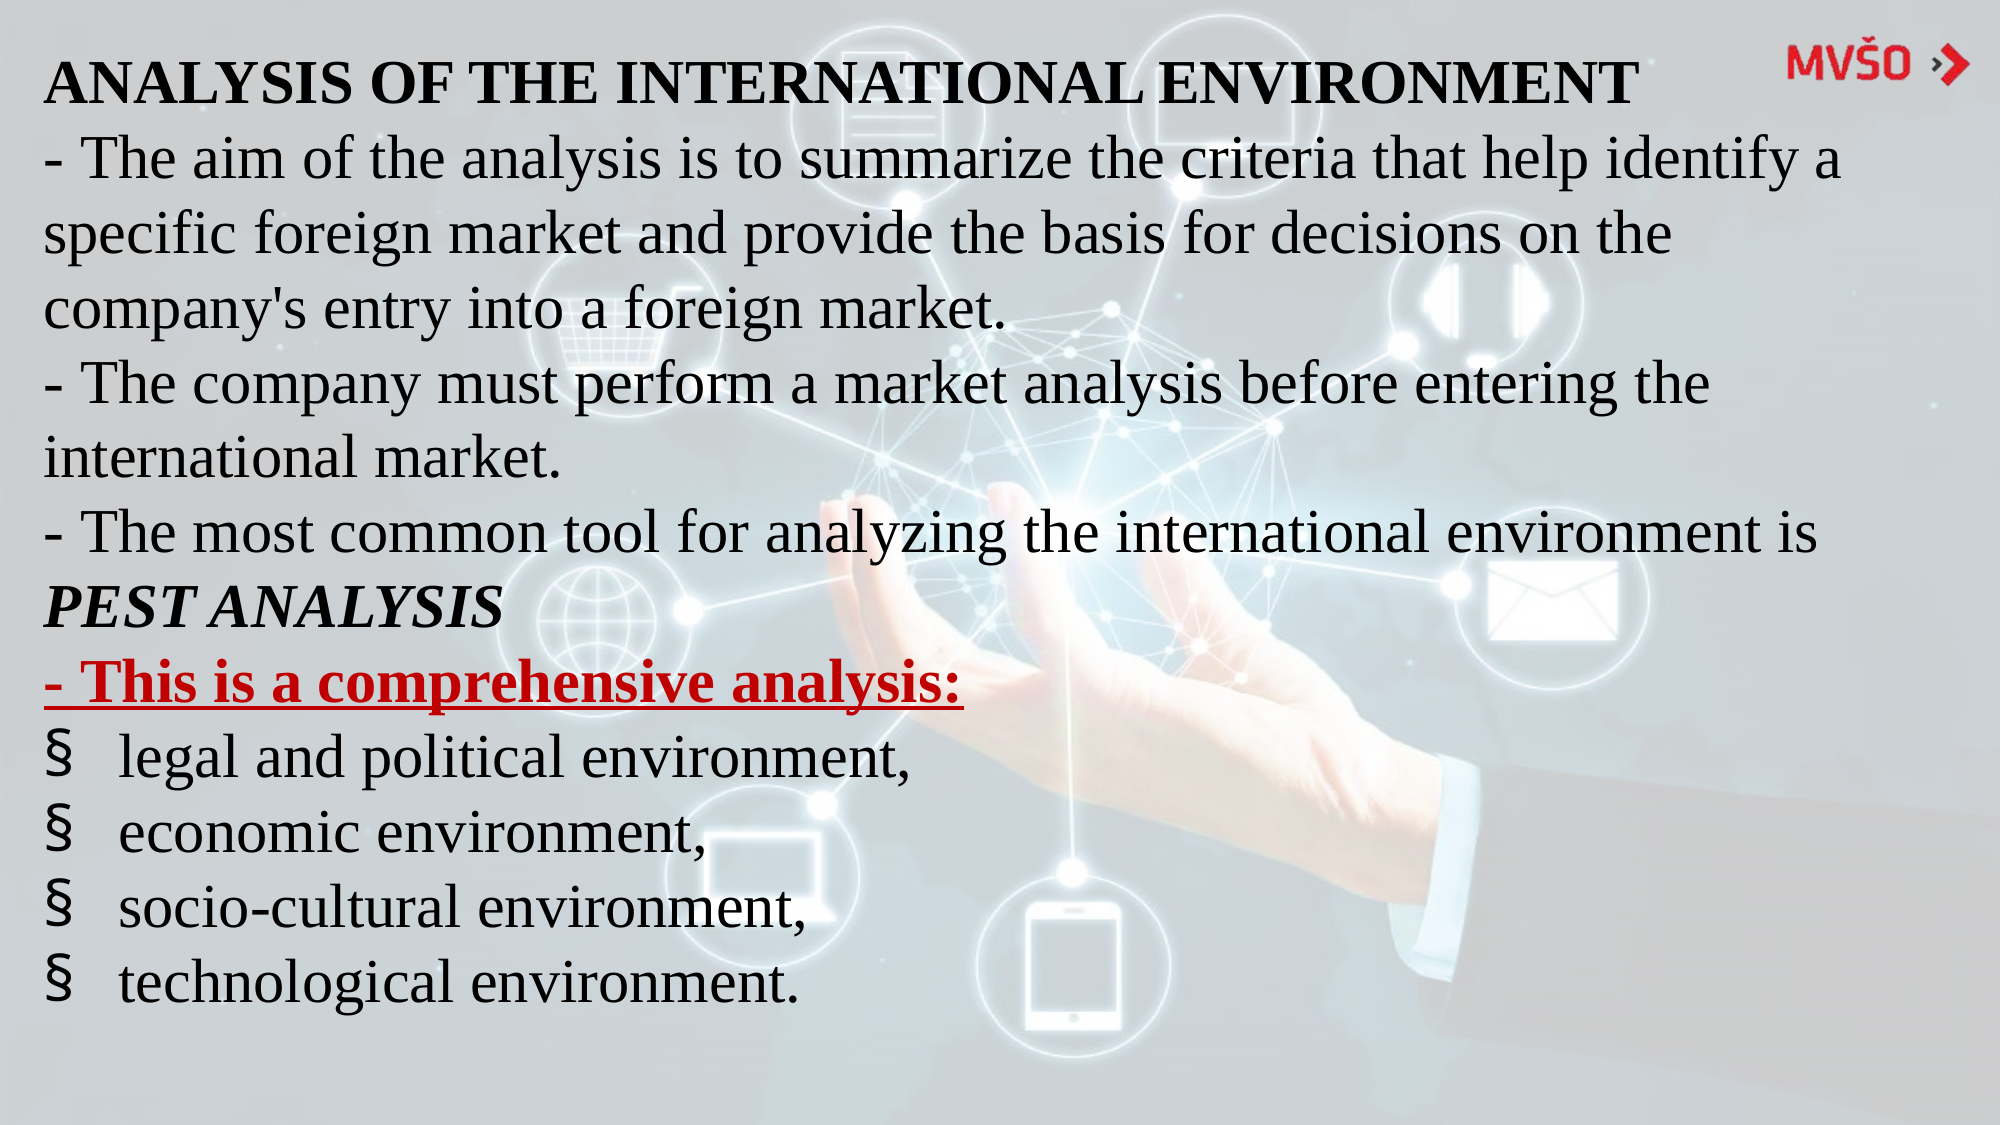

ANALYSIS OF THE INTERNATIONAL ENVIRONMENT
- The aim of the analysis is to summarize the criteria that help identify a specific foreign market and provide the basis for decisions on the company's entry into a foreign market.
- The company must perform a market analysis before entering the international market.
- The most common tool for analyzing the international environment is PEST ANALYSIS
- This is a comprehensive analysis:
legal and political environment,
economic environment,
socio-cultural environment,
technological environment.